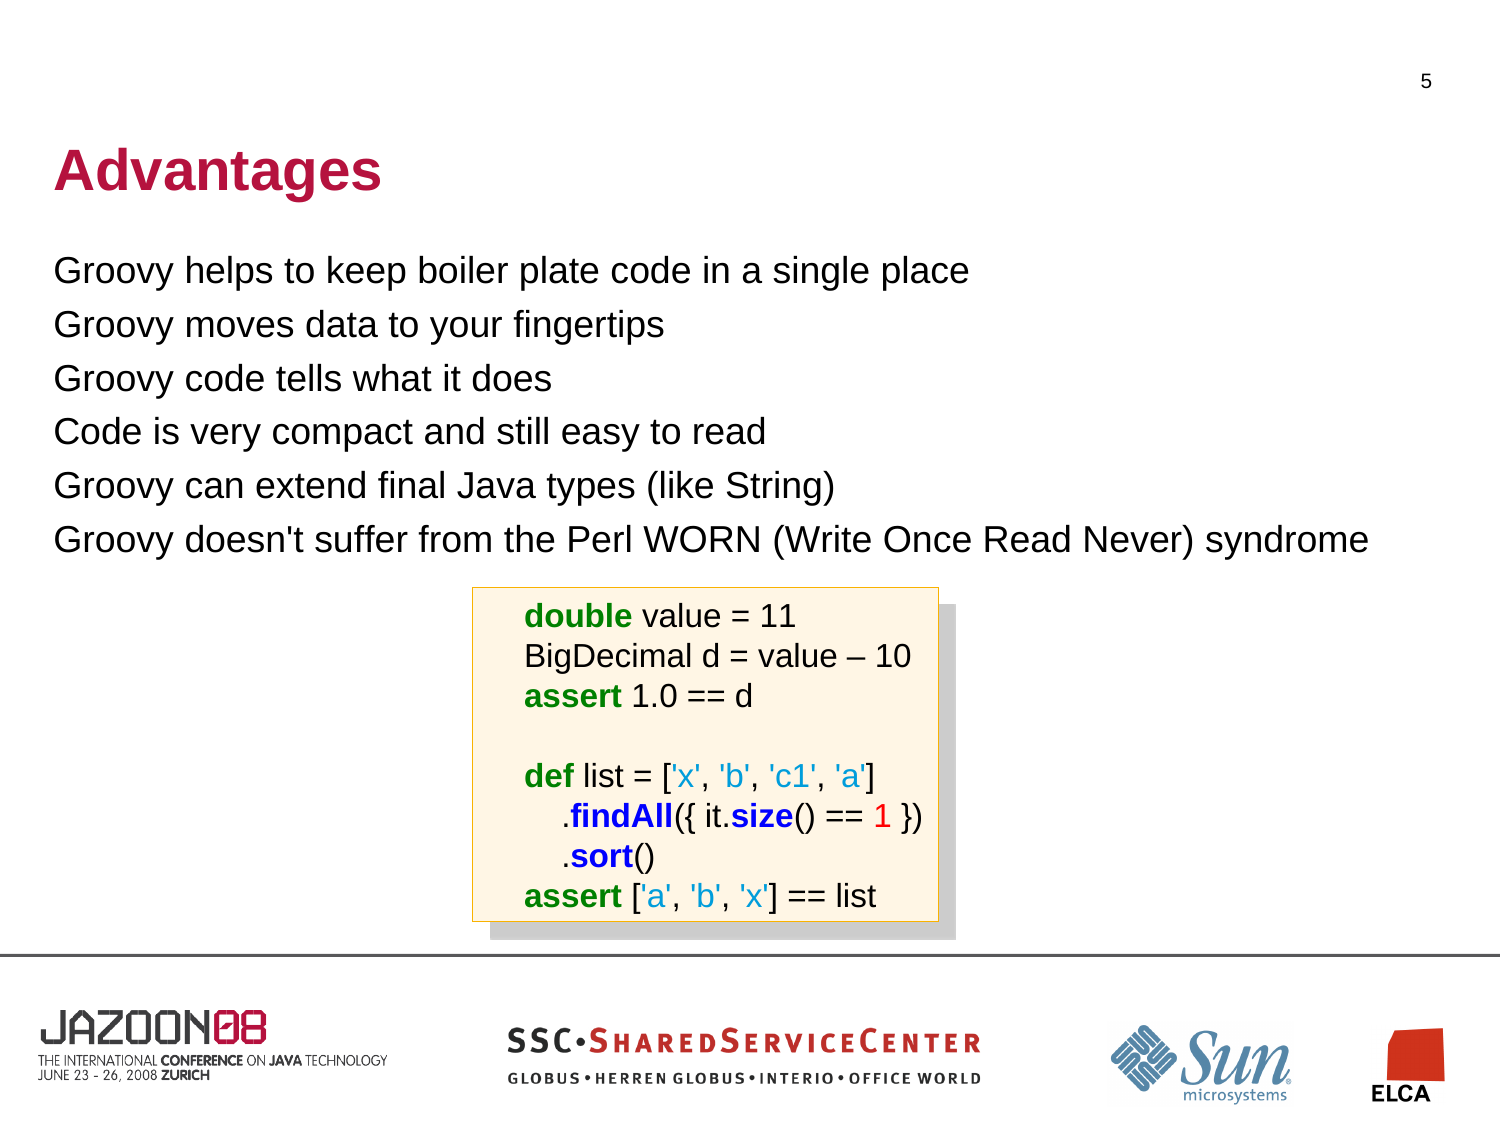

5
# Advantages
Groovy helps to keep boiler plate code in a single place
Groovy moves data to your fingertips
Groovy code tells what it does
Code is very compact and still easy to read
Groovy can extend final Java types (like String)
Groovy doesn't suffer from the Perl WORN (Write Once Read Never) syndrome
 double value = 11
 BigDecimal d = value – 10
 assert 1.0 == d
 def list = ['x', 'b', 'c1', 'a']
 .findAll({ it.size() == 1 })
 .sort()
 assert ['a', 'b', 'x'] == list